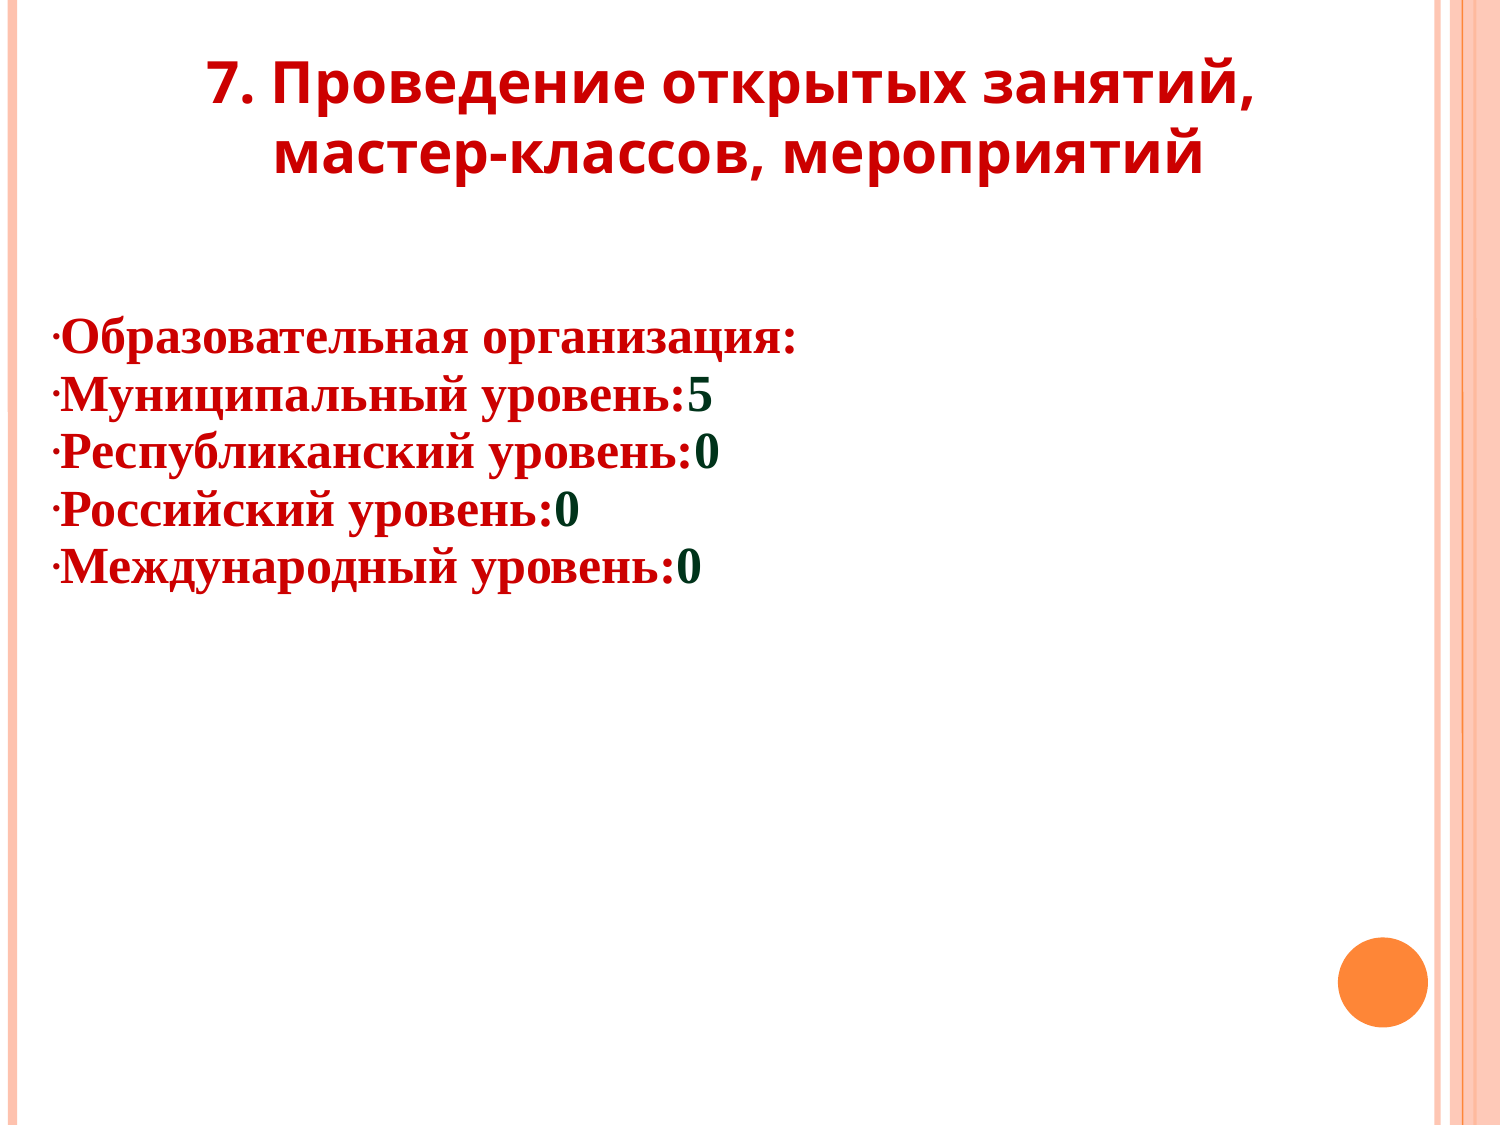

# 7. Проведение открытых занятий, мастер-классов, мероприятий
Образовательная организация:
Муниципальный уровень:5
Республиканский уровень:0
Российский уровень:0
Международный уровень:0